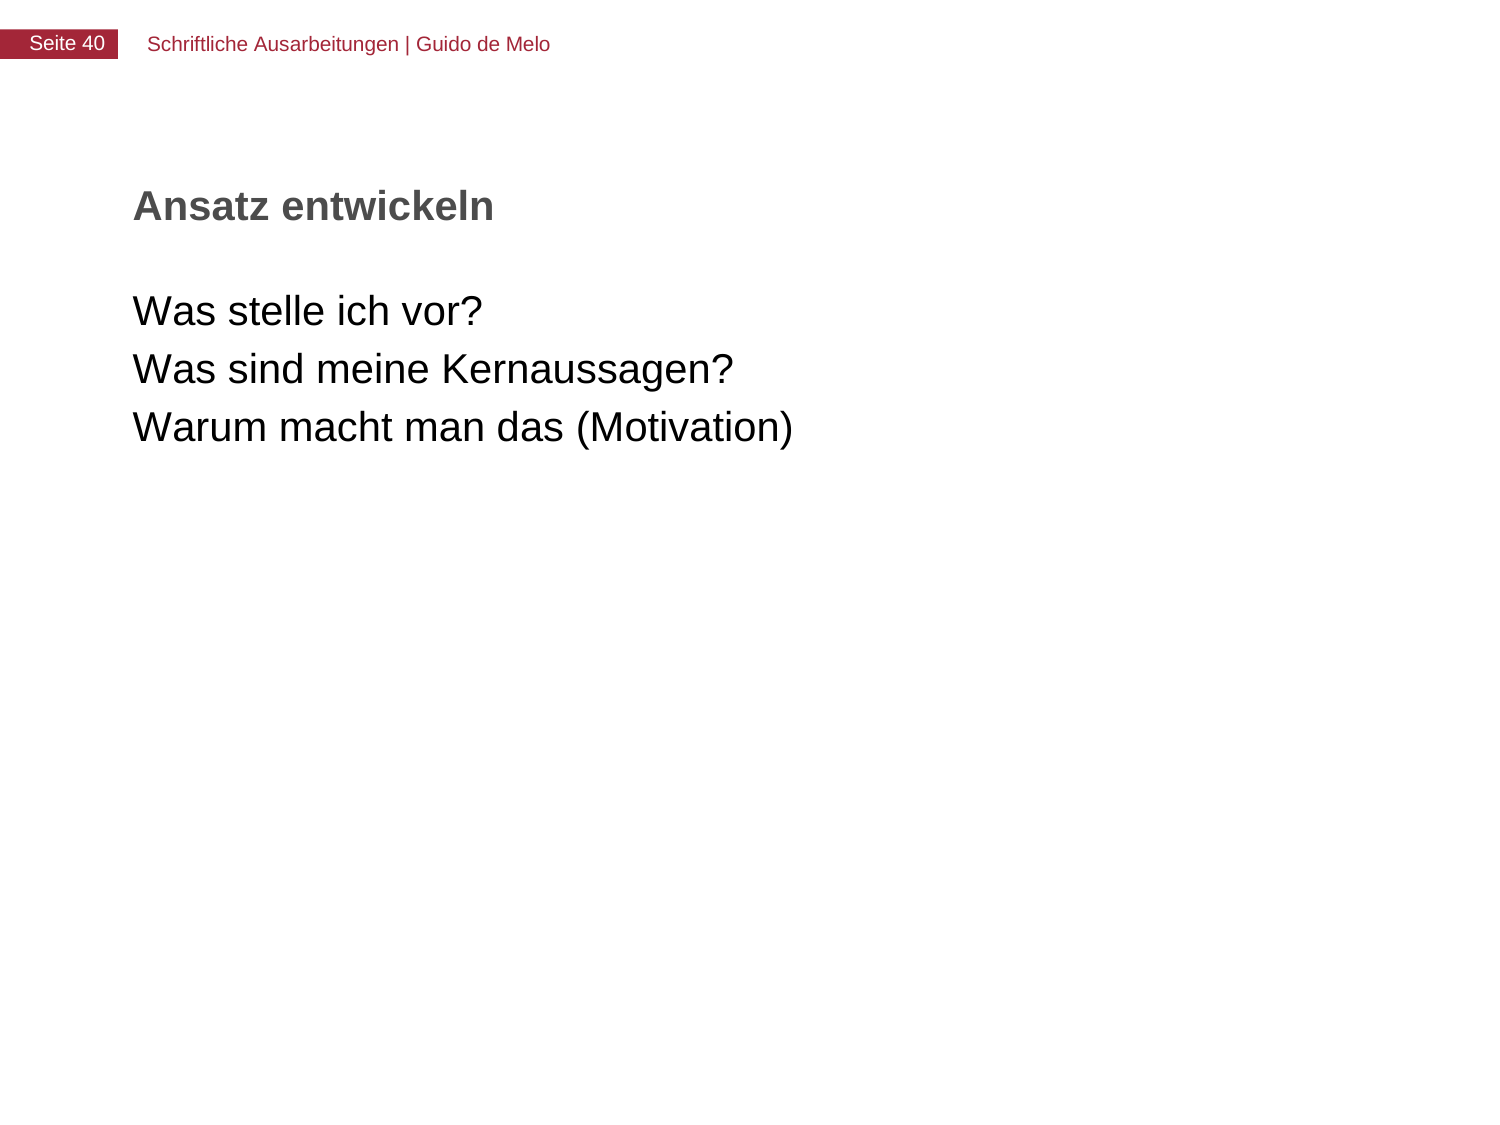

# Ansatz entwickeln
Was stelle ich vor?
Was sind meine Kernaussagen?
Warum macht man das (Motivation)